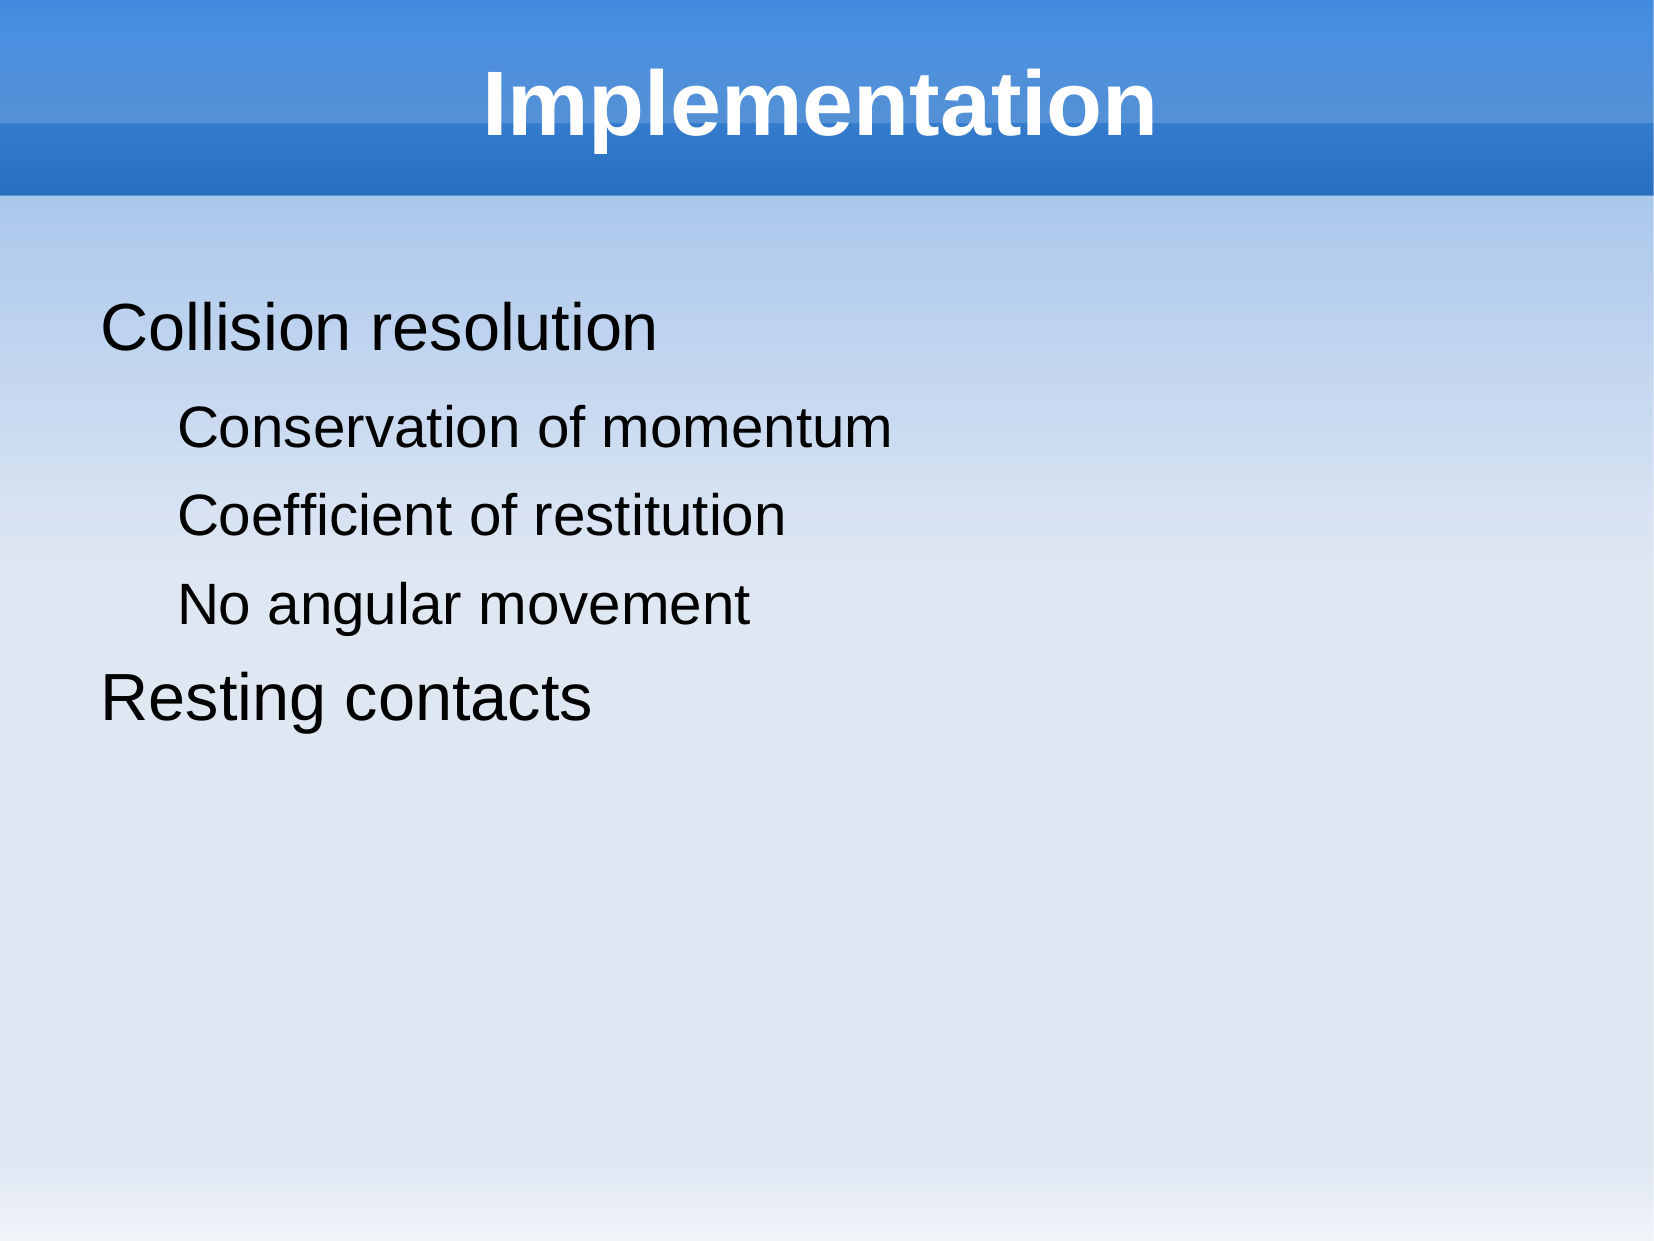

# Implementation
Collision resolution
Conservation of momentum
Coefficient of restitution
No angular movement
Resting contacts